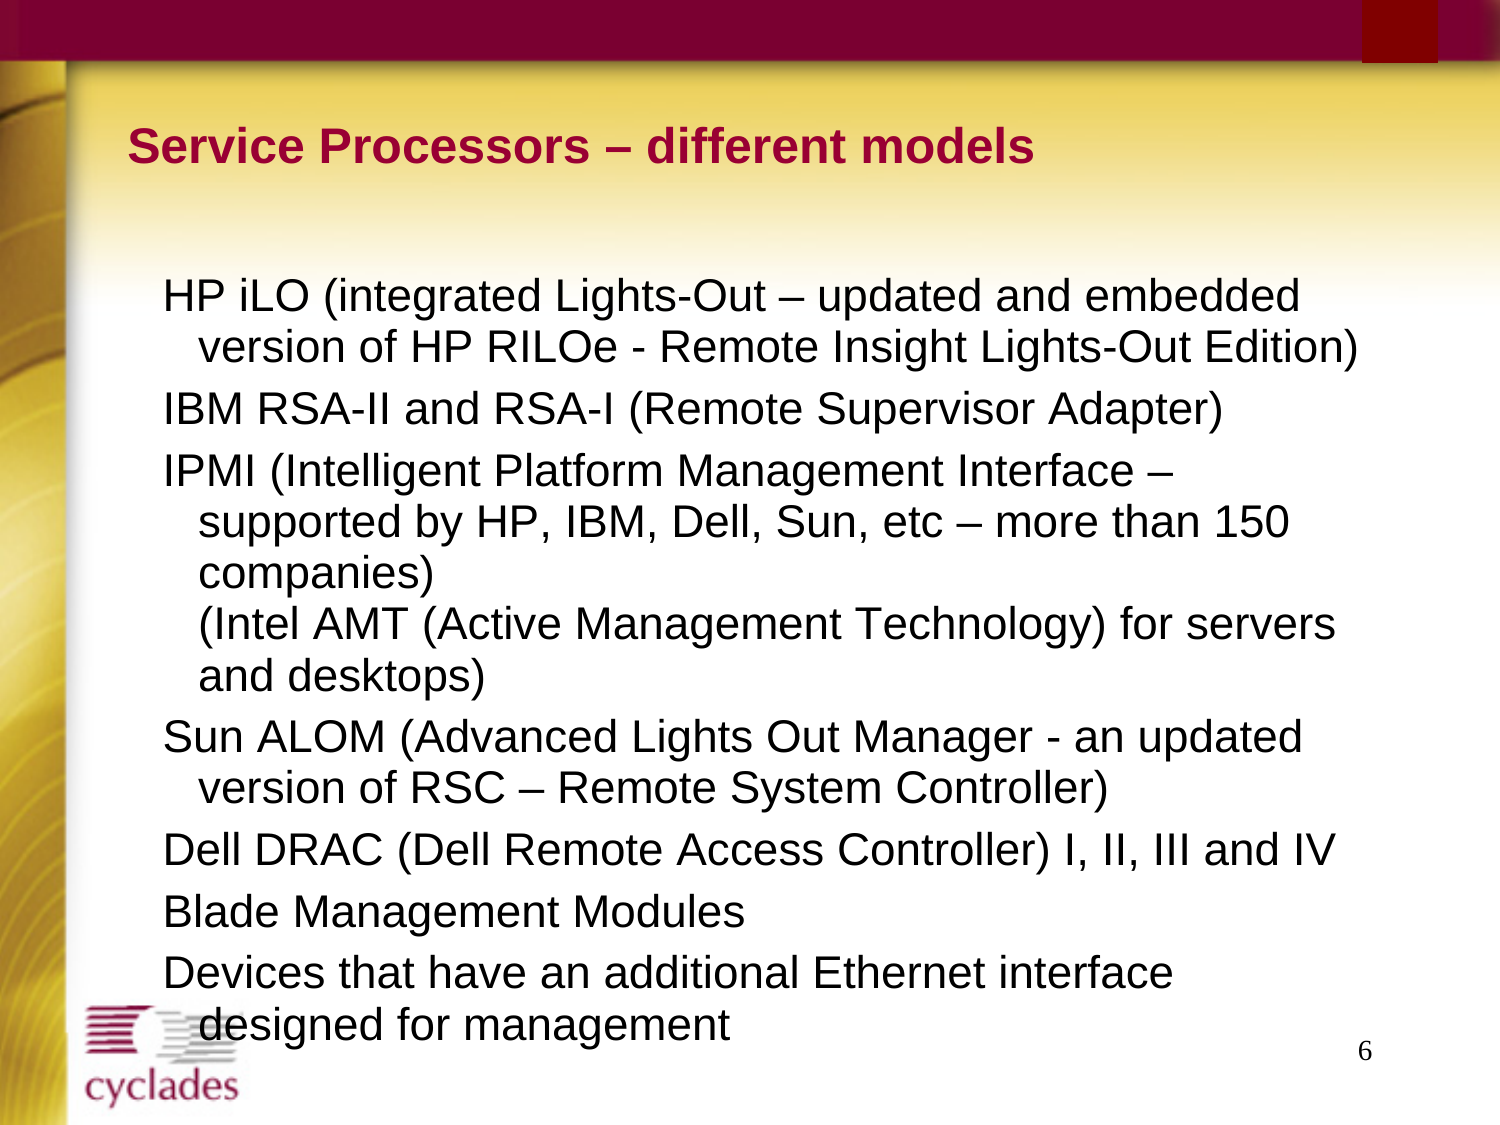

# Service Processors – different models
HP iLO (integrated Lights-Out – updated and embedded version of HP RILOe - Remote Insight Lights-Out Edition)
IBM RSA-II and RSA-I (Remote Supervisor Adapter)
IPMI (Intelligent Platform Management Interface – supported by HP, IBM, Dell, Sun, etc – more than 150 companies)
(Intel AMT (Active Management Technology) for servers and desktops)
Sun ALOM (Advanced Lights Out Manager - an updated version of RSC – Remote System Controller)
Dell DRAC (Dell Remote Access Controller) I, II, III and IV
Blade Management Modules
Devices that have an additional Ethernet interface designed for management